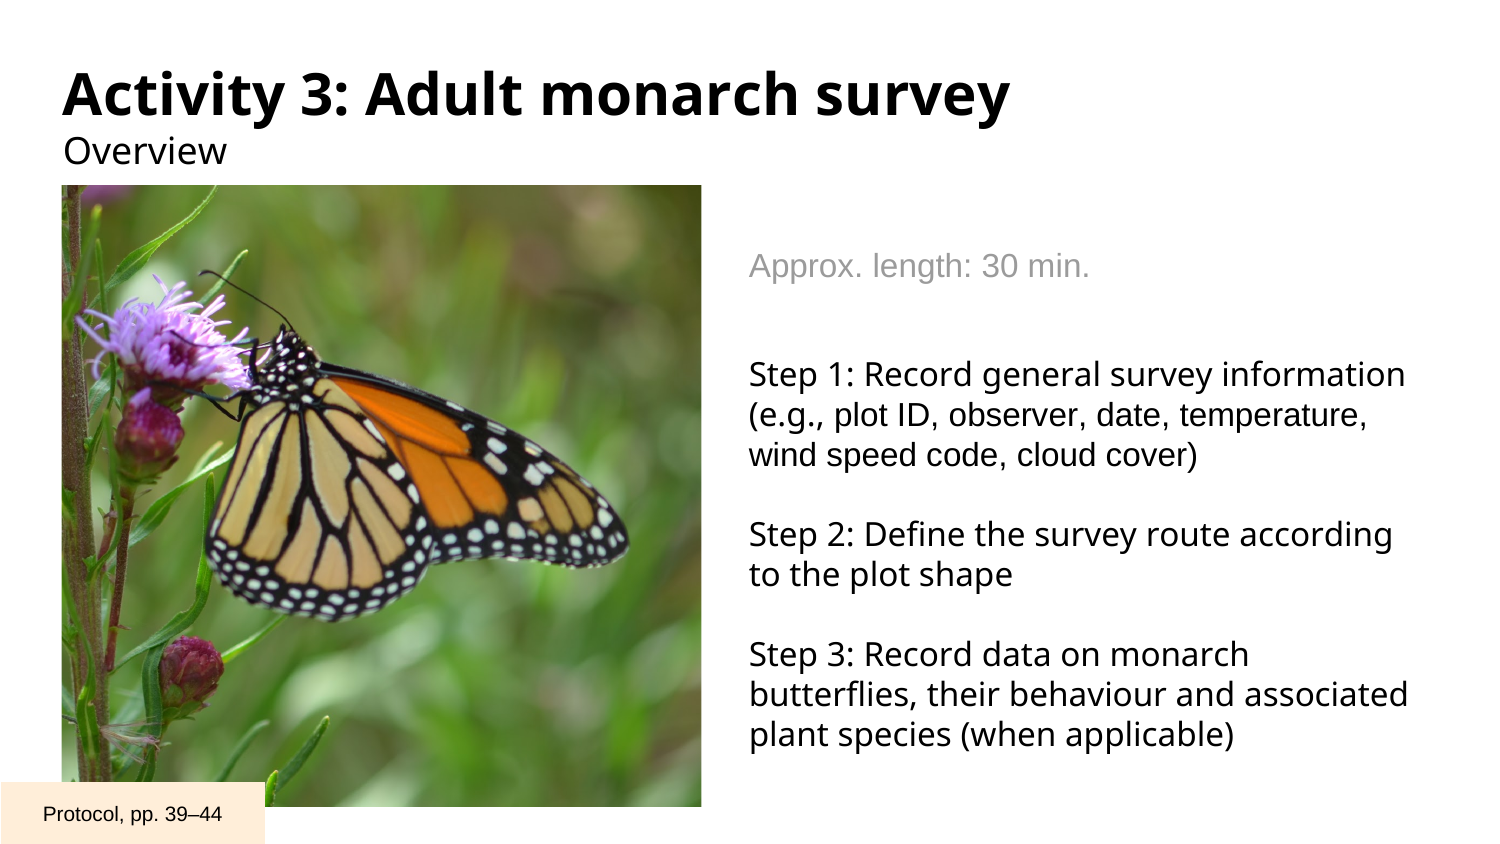

Activity 3: Adult monarch survey
Overview
Approx. length: 30 min.
Step 1: Record general survey information (e.g., plot ID, observer, date, temperature, wind speed code, cloud cover)
Step 2: Define the survey route according to the plot shape
Step 3: Record data on monarch butterflies, their behaviour and associated plant species (when applicable)
Protocol, pp. 39–44